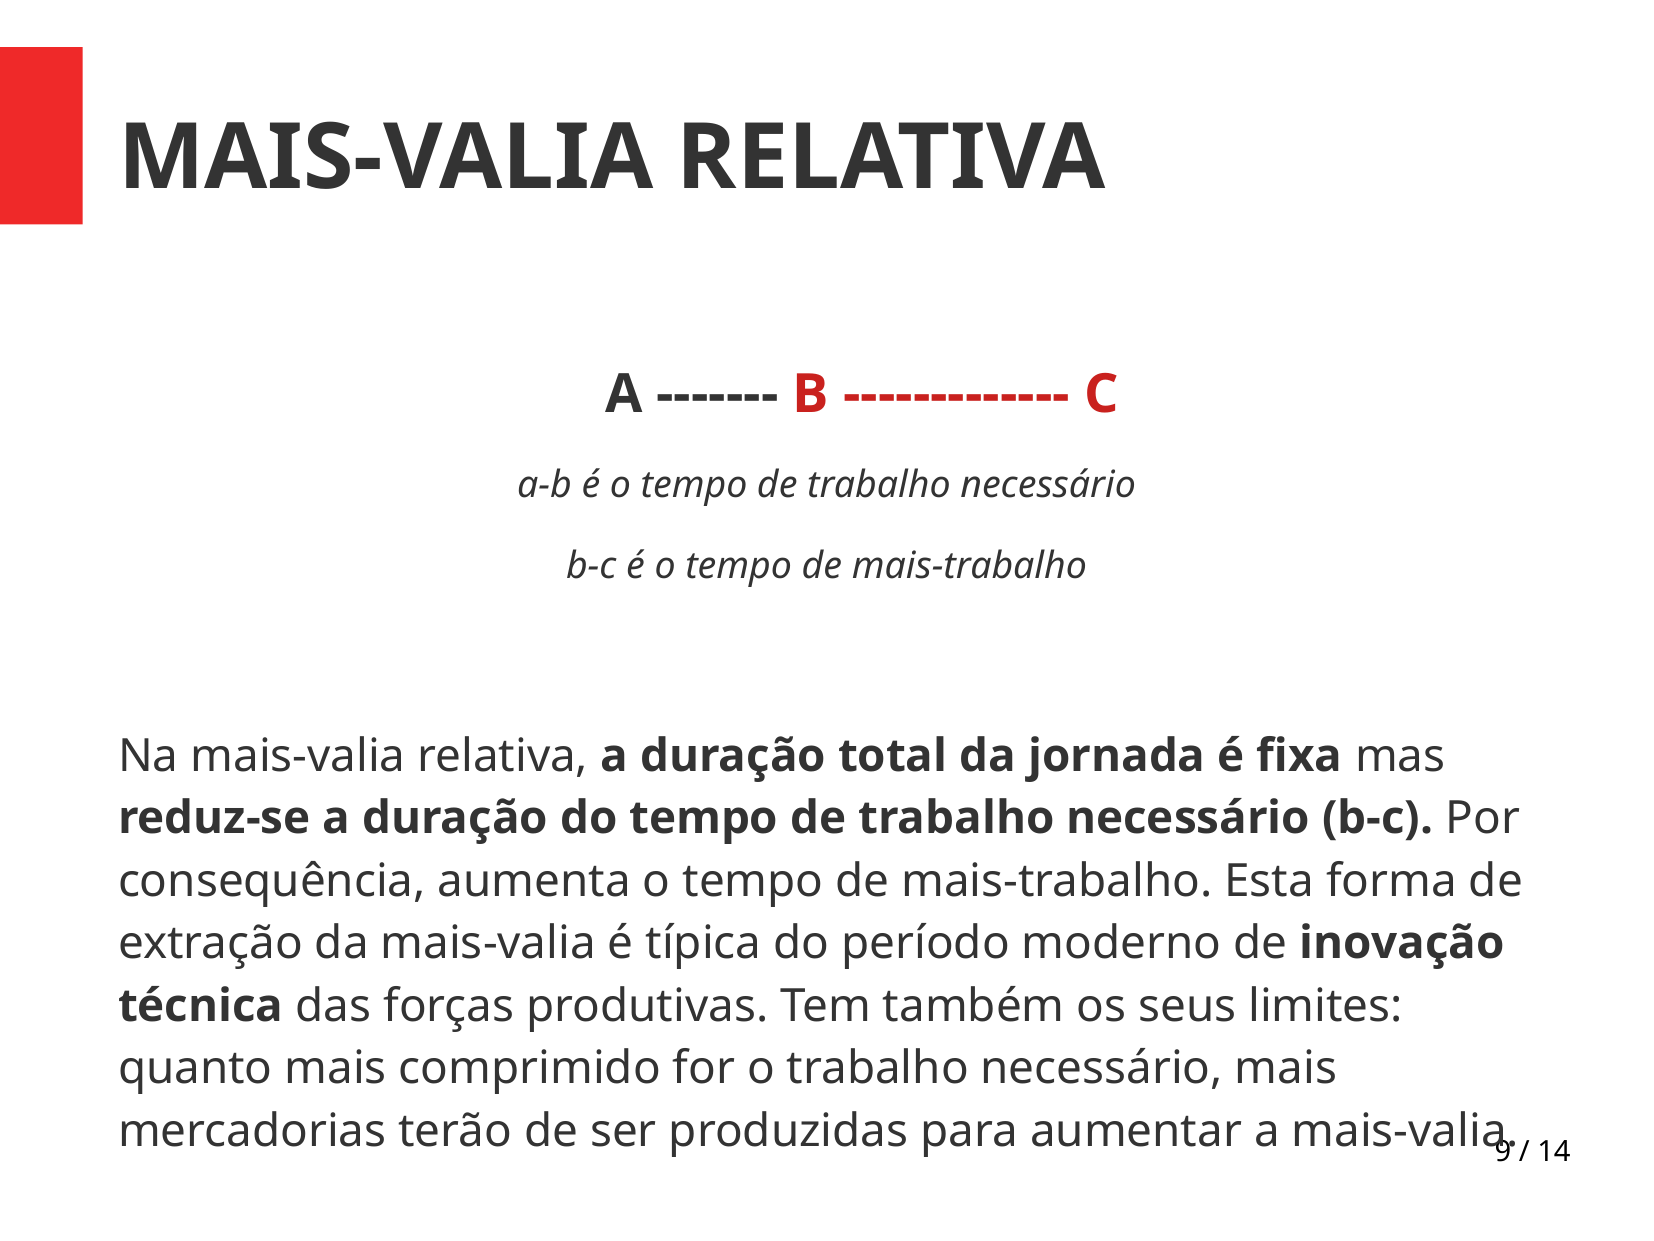

# MAIS-VALIA RELATIVA
A ------- B ------------- C
a-b é o tempo de trabalho necessário
b-c é o tempo de mais-trabalho
Na mais-valia relativa, a duração total da jornada é fixa mas reduz-se a duração do tempo de trabalho necessário (b-c). Por consequência, aumenta o tempo de mais-trabalho. Esta forma de extração da mais-valia é típica do período moderno de inovação técnica das forças produtivas. Tem também os seus limites: quanto mais comprimido for o trabalho necessário, mais mercadorias terão de ser produzidas para aumentar a mais-valia.
9